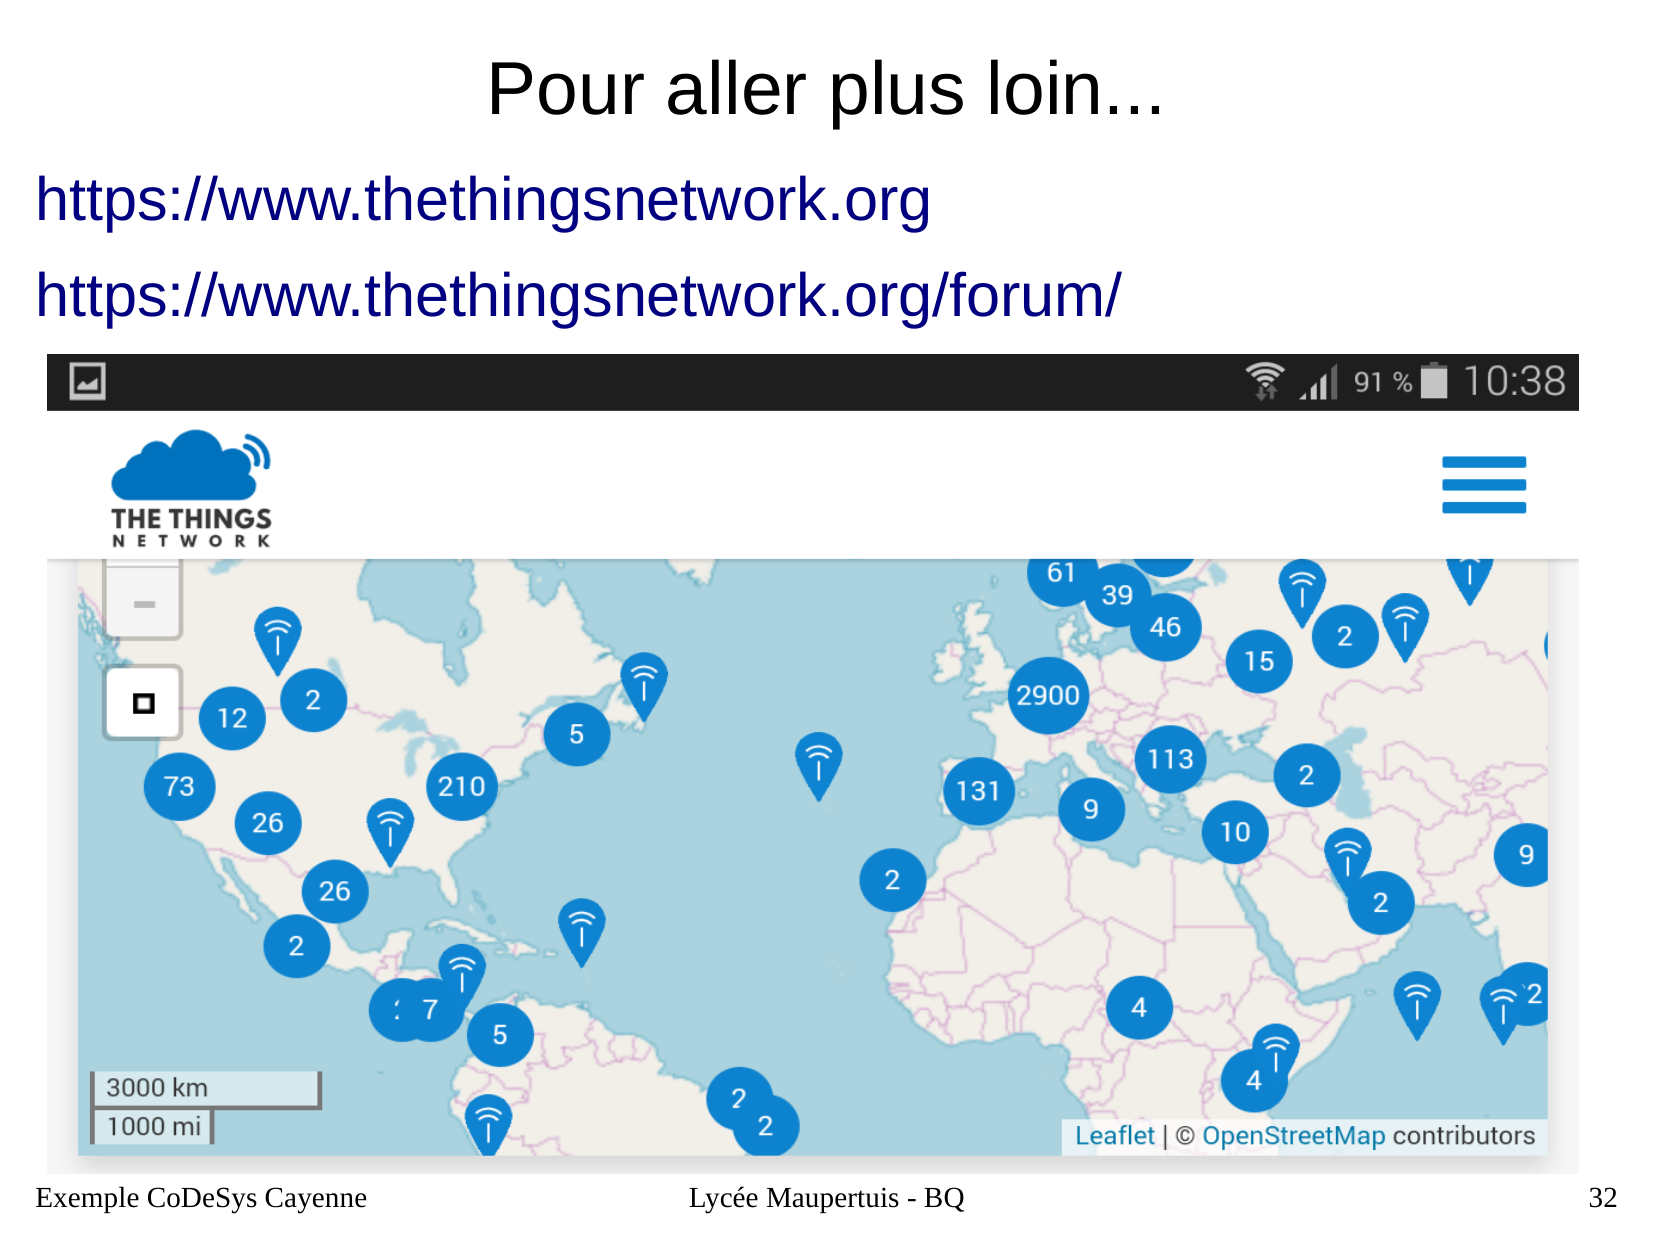

# Pour aller plus loin...
https://www.thethingsnetwork.org
https://www.thethingsnetwork.org/forum/
Exemple CoDeSys Cayenne
Lycée Maupertuis - BQ
32